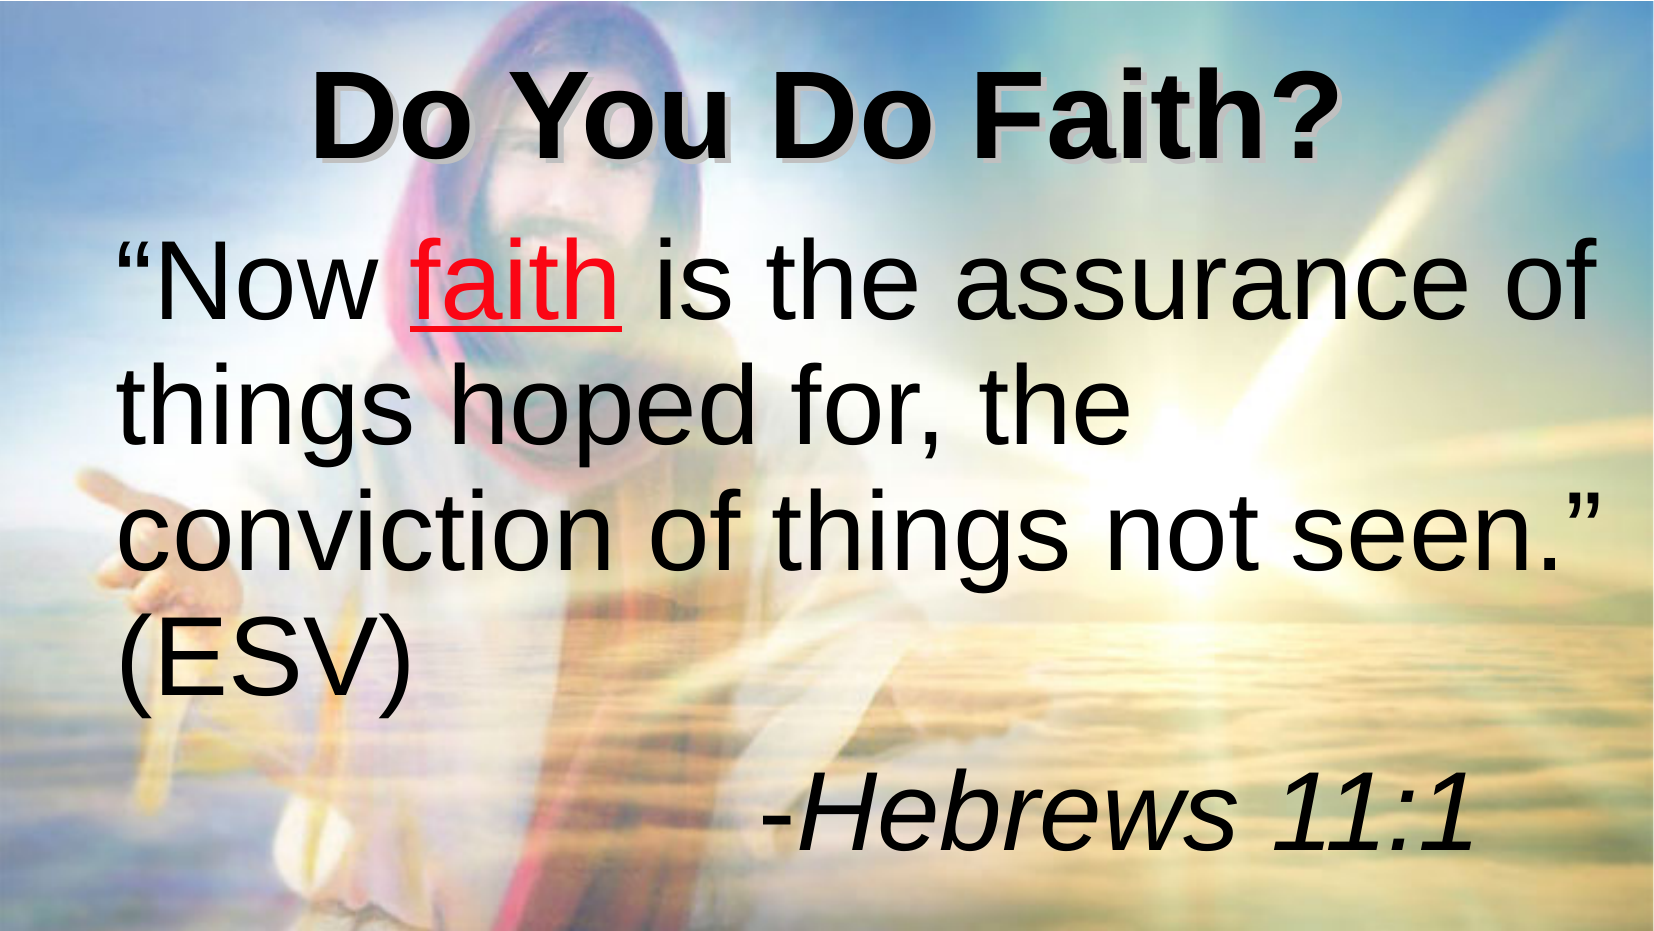

# Do You Do Faith?
“Now faith is the assurance of things hoped for, the conviction of things not seen.” (ESV)
-Hebrews 11:1